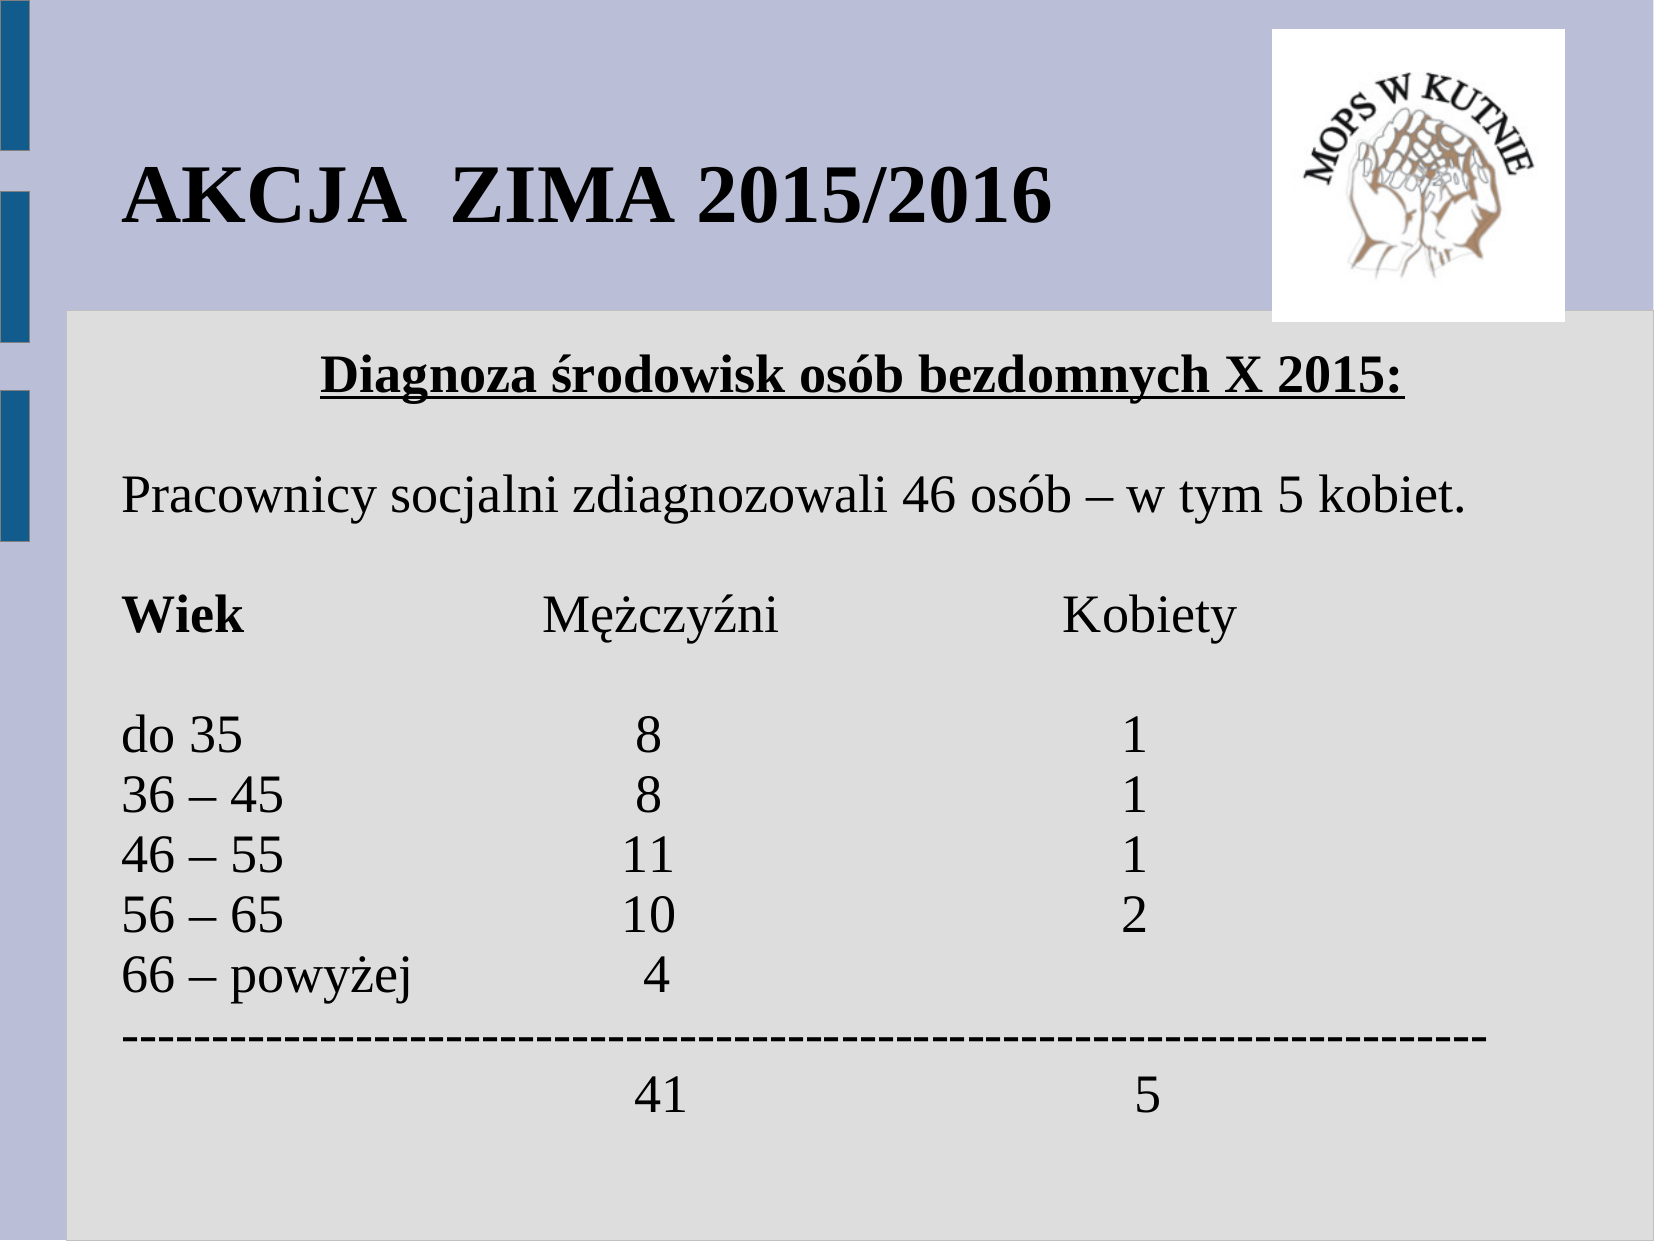

# AKCJA ZIMA 2015/2016
Diagnoza środowisk osób bezdomnych X 2015:
Pracownicy socjalni zdiagnozowali 46 osób – w tym 5 kobiet.
Wiek Mężczyźni Kobiety
do 35 8 1
36 – 45 8 1
46 – 55 11 1
56 – 65 10 2
66 – powyżej 4
----------------------------------------------------------------------------
 41 5